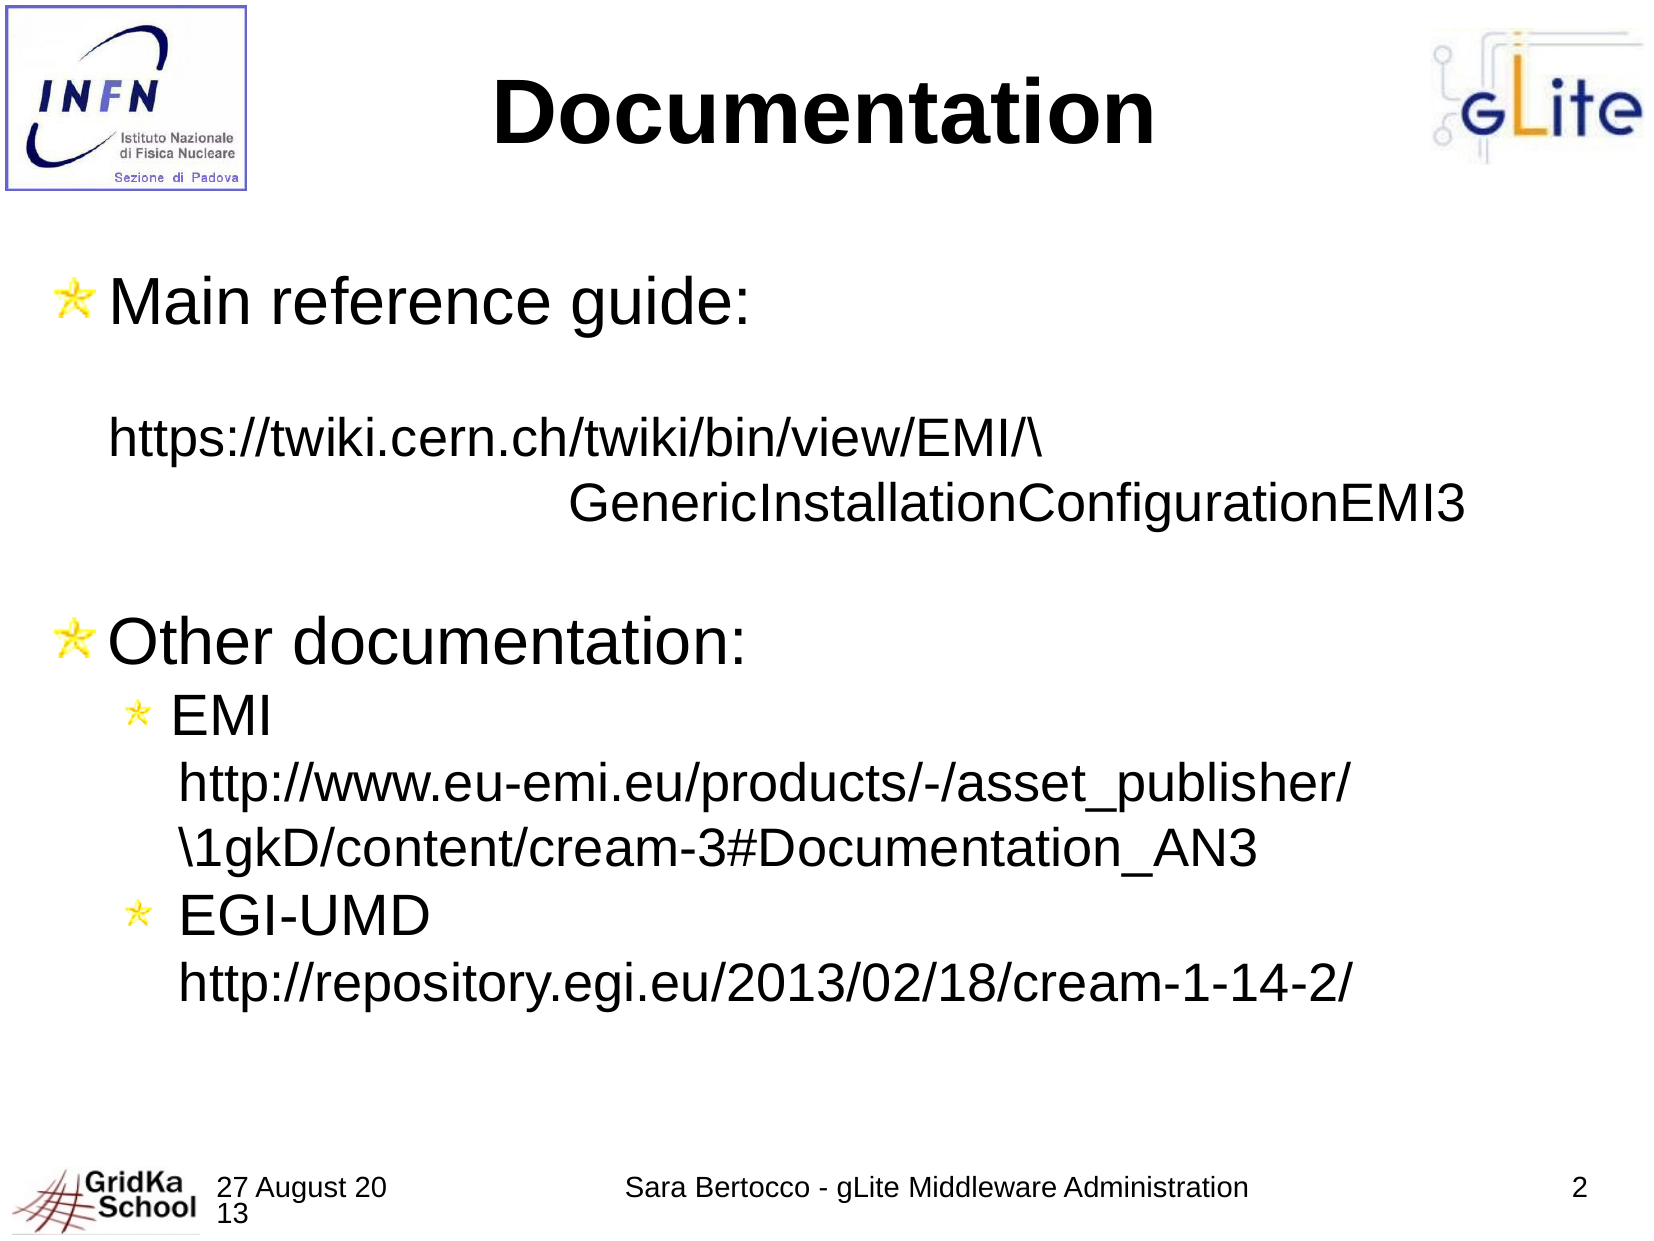

# Documentation
Main reference guide:
https://twiki.cern.ch/twiki/bin/view/EMI/\
 GenericInstallationConfigurationEMI3
Other documentation:
EMI
http://www.eu-emi.eu/products/-/asset_publisher/ \1gkD/content/cream-3#Documentation_AN3
EGI-UMD
http://repository.egi.eu/2013/02/18/cream-1-14-2/
27 August 2013
Sara Bertocco - gLite Middleware Administration
2